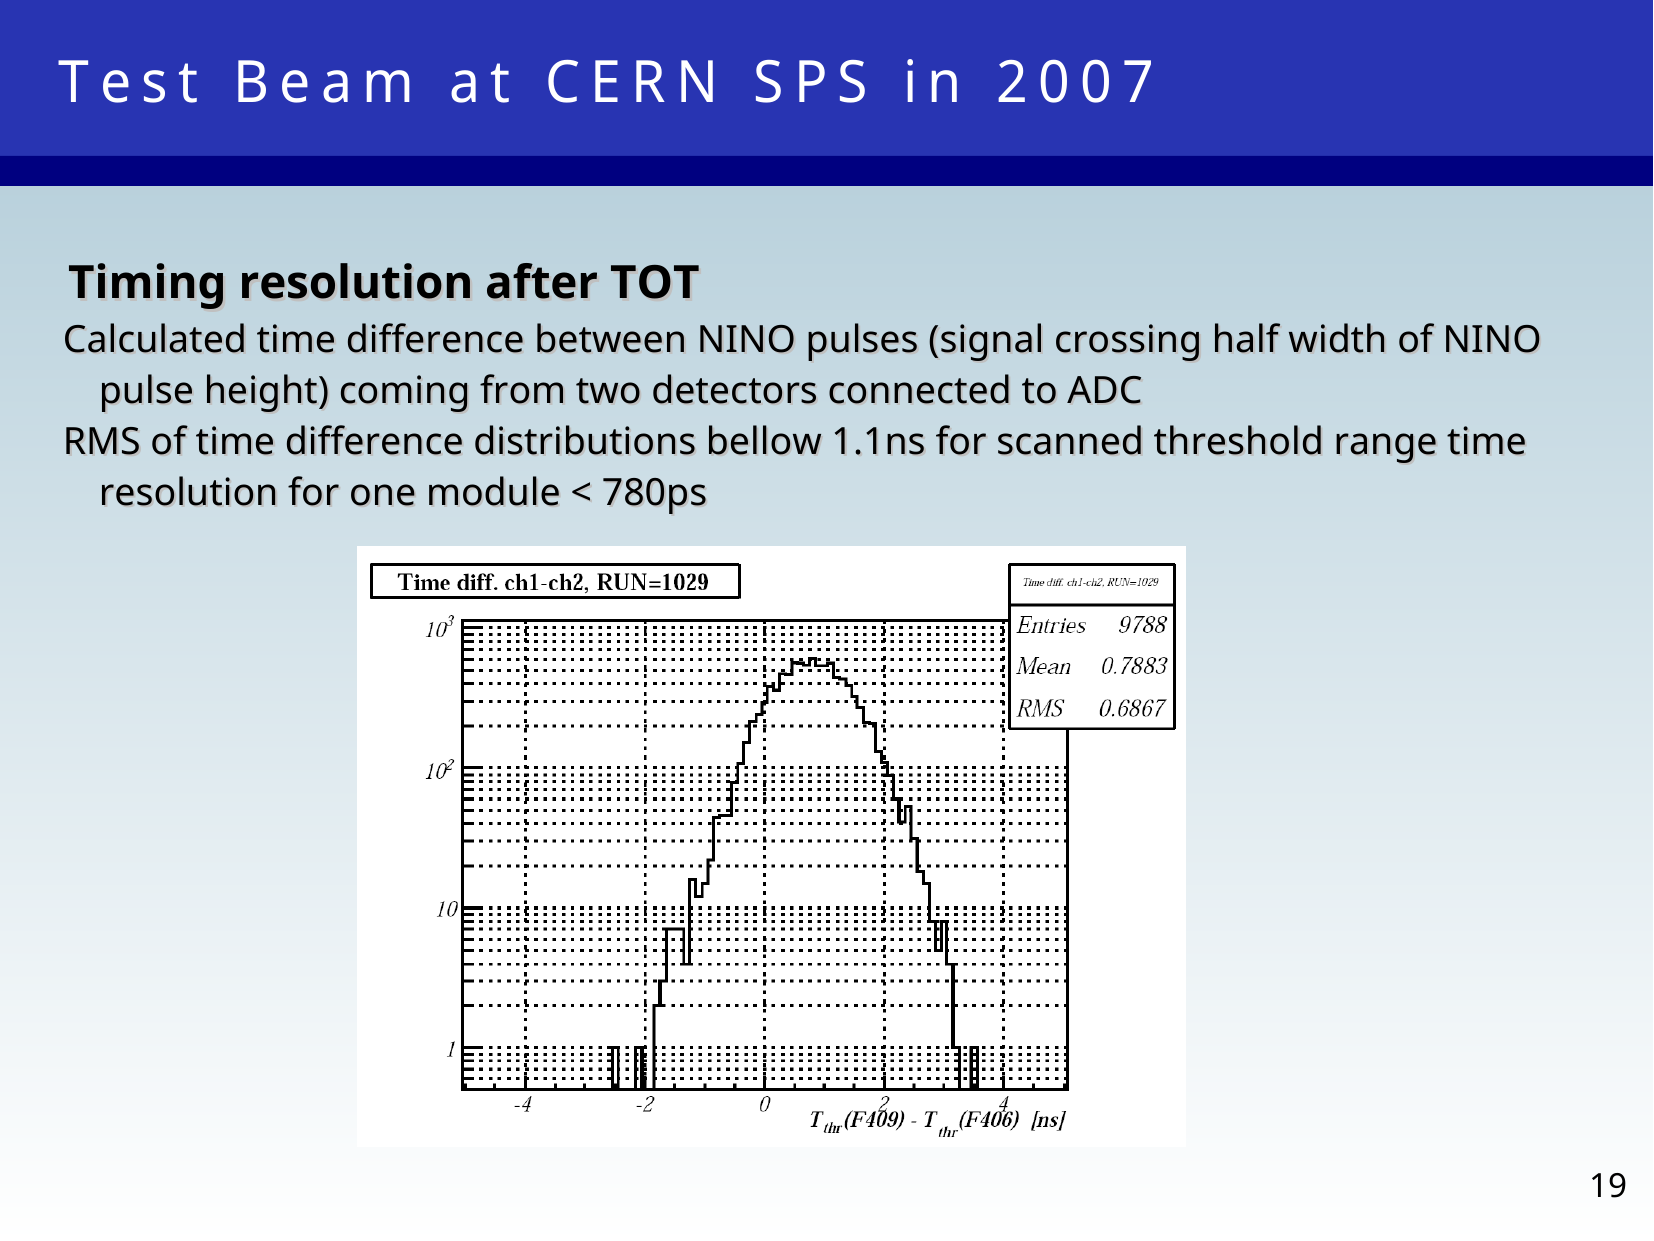

# Test Beam at CERN SPS in 2007
Timing resolution after TOT
Calculated time difference between NINO pulses (signal crossing half width of NINO pulse height) coming from two detectors connected to ADC
RMS of time difference distributions bellow 1.1ns for scanned threshold range time resolution for one module < 780ps
19